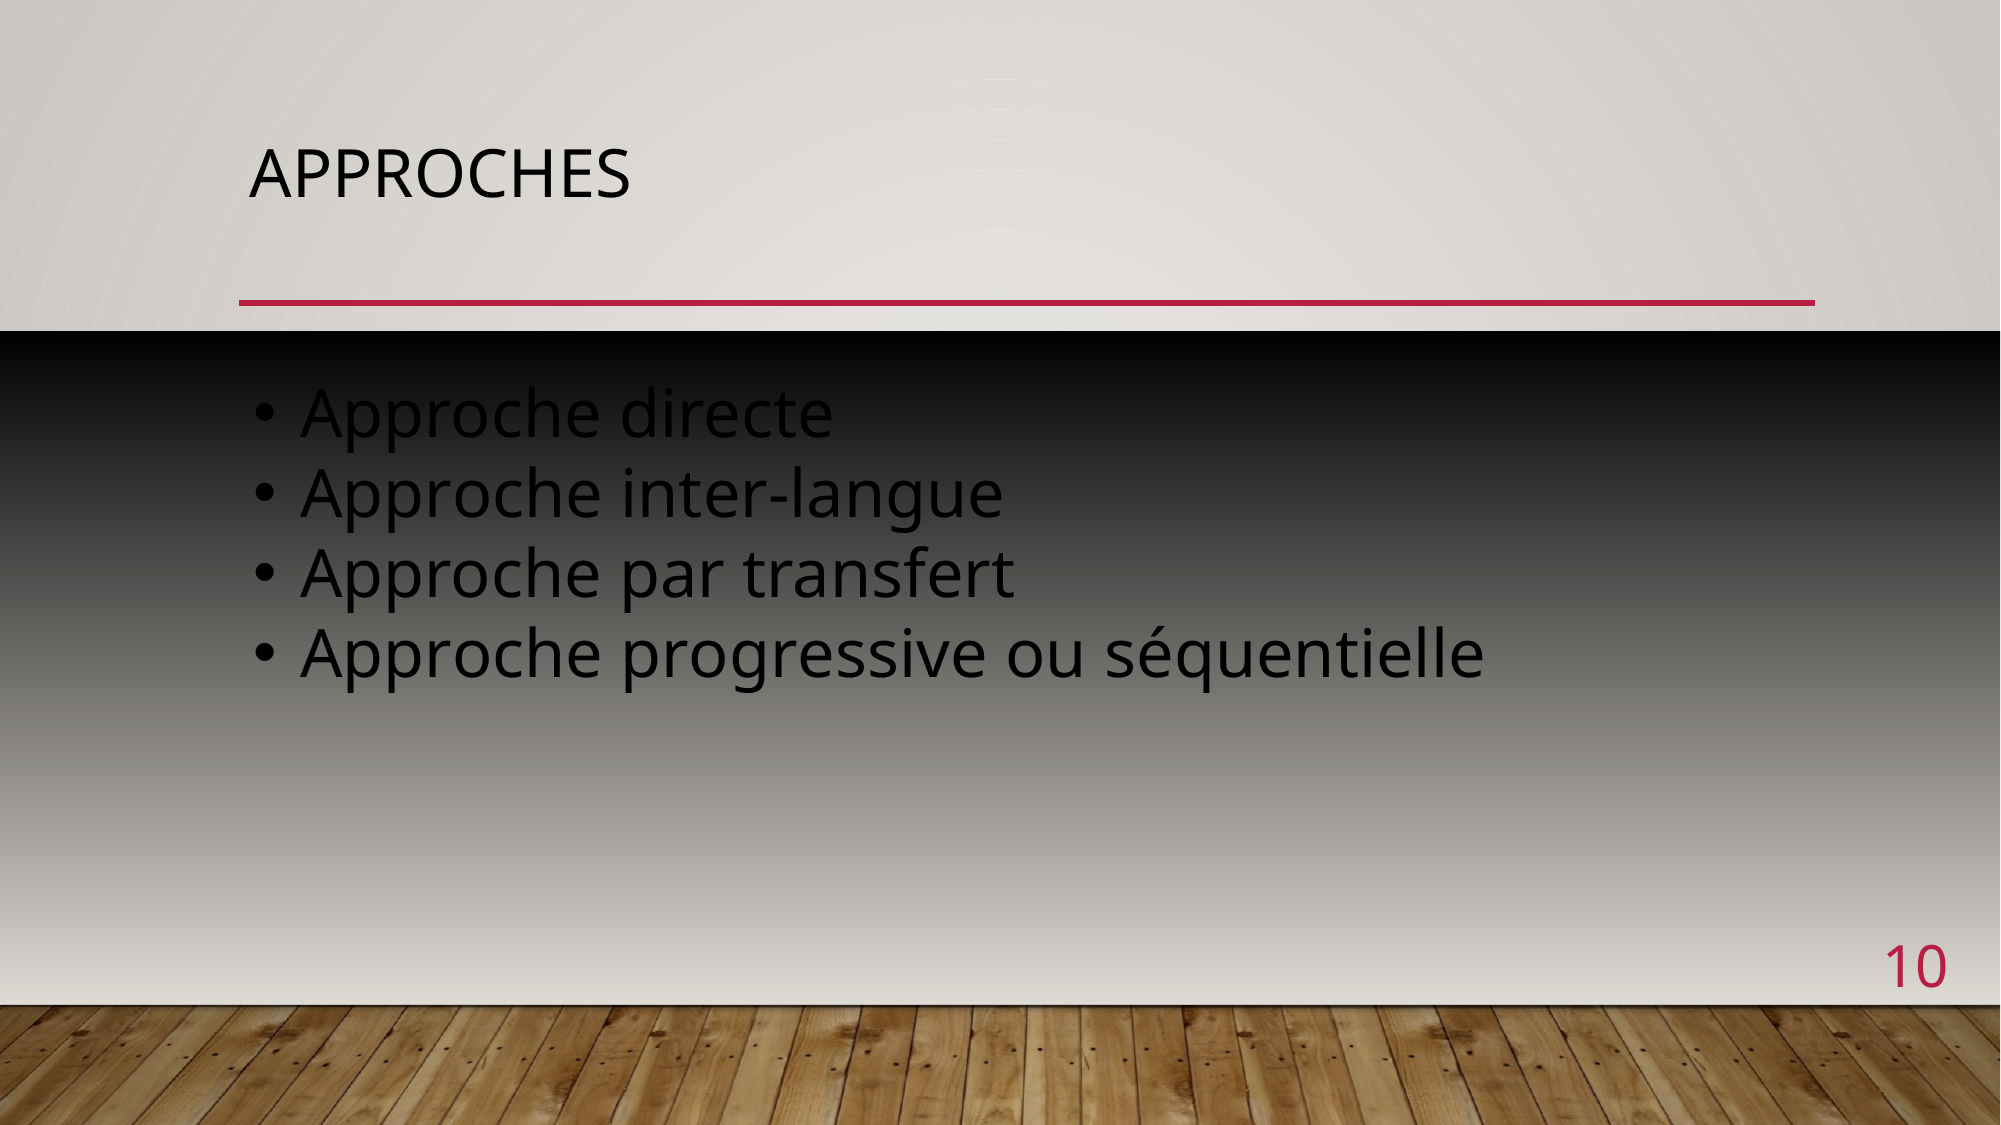

# Approches
Approche directe
Approche inter-langue
Approche par transfert
Approche progressive ou séquentielle